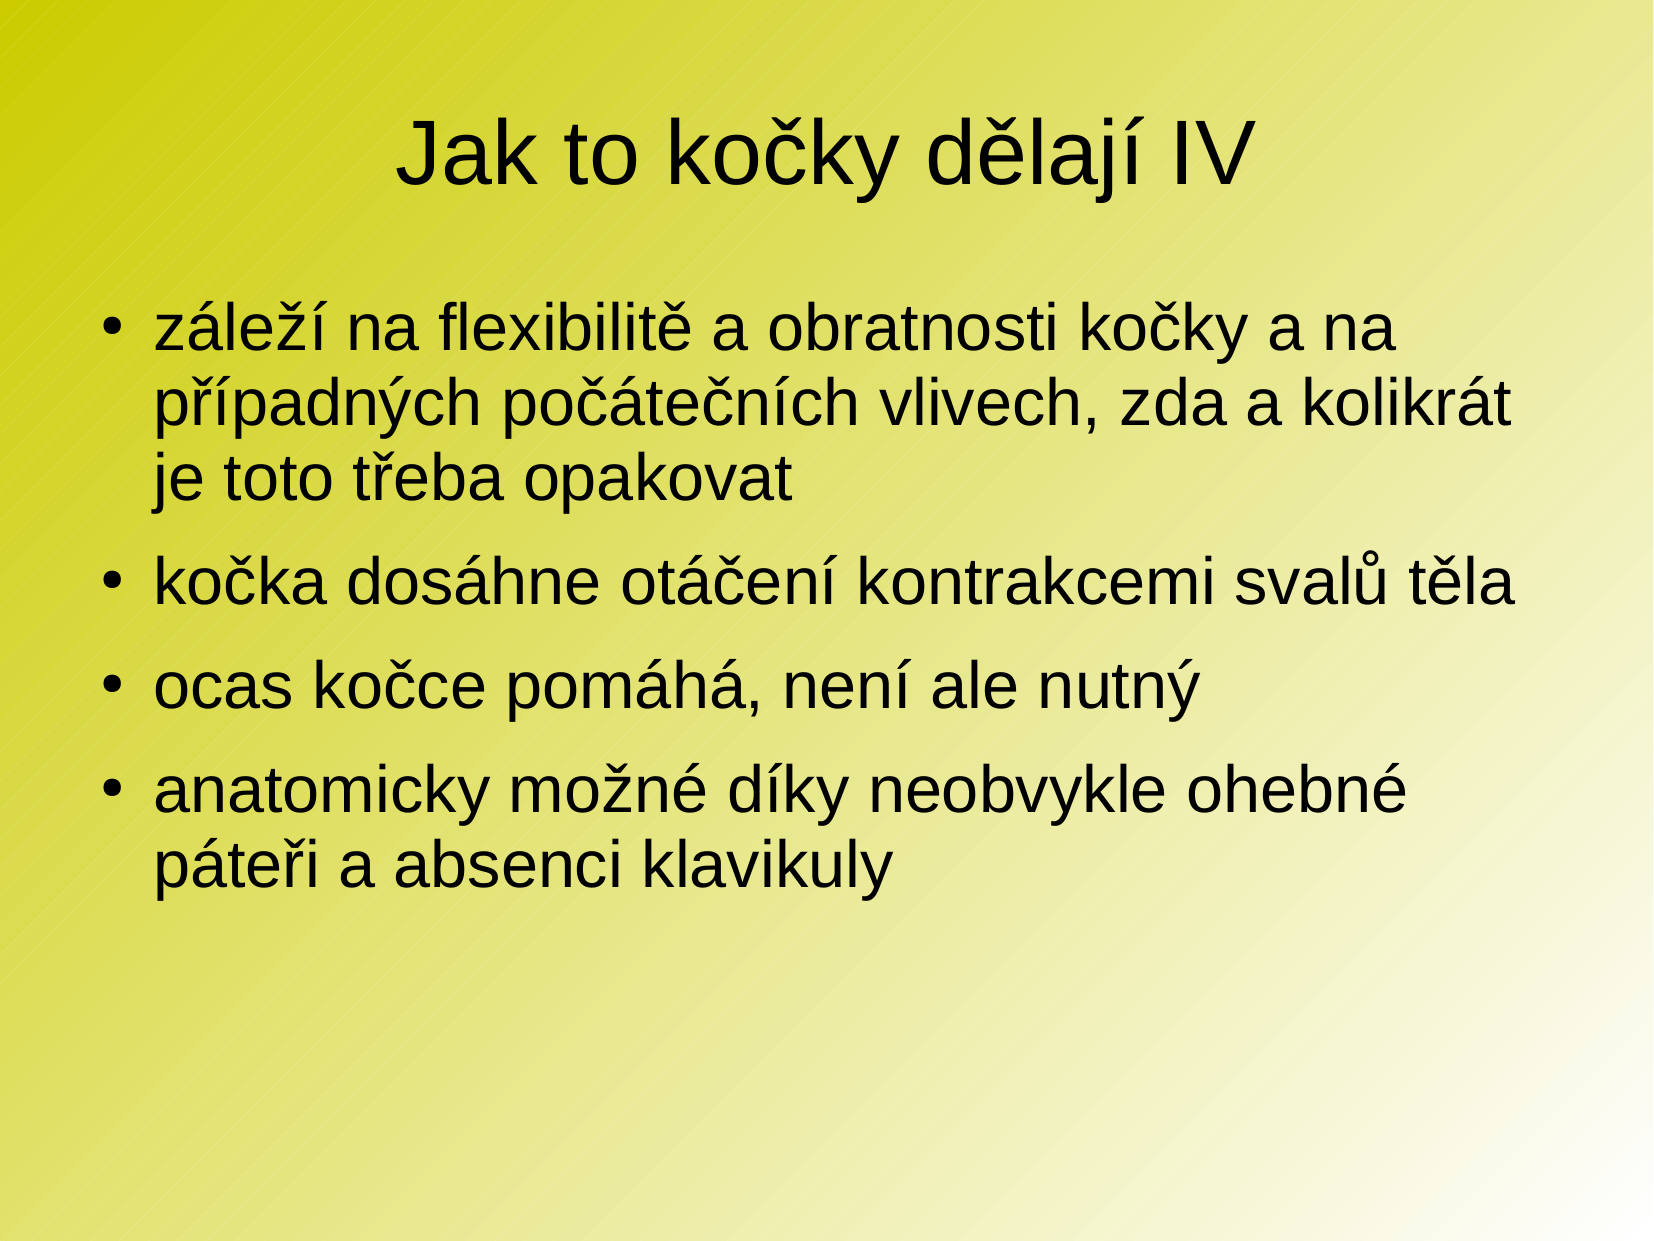

# Jak to kočky dělají IV
záleží na flexibilitě a obratnosti kočky a na případných počátečních vlivech, zda a kolikrát je toto třeba opakovat
kočka dosáhne otáčení kontrakcemi svalů těla
ocas kočce pomáhá, není ale nutný
anatomicky možné díky neobvykle ohebné páteři a absenci klavikuly